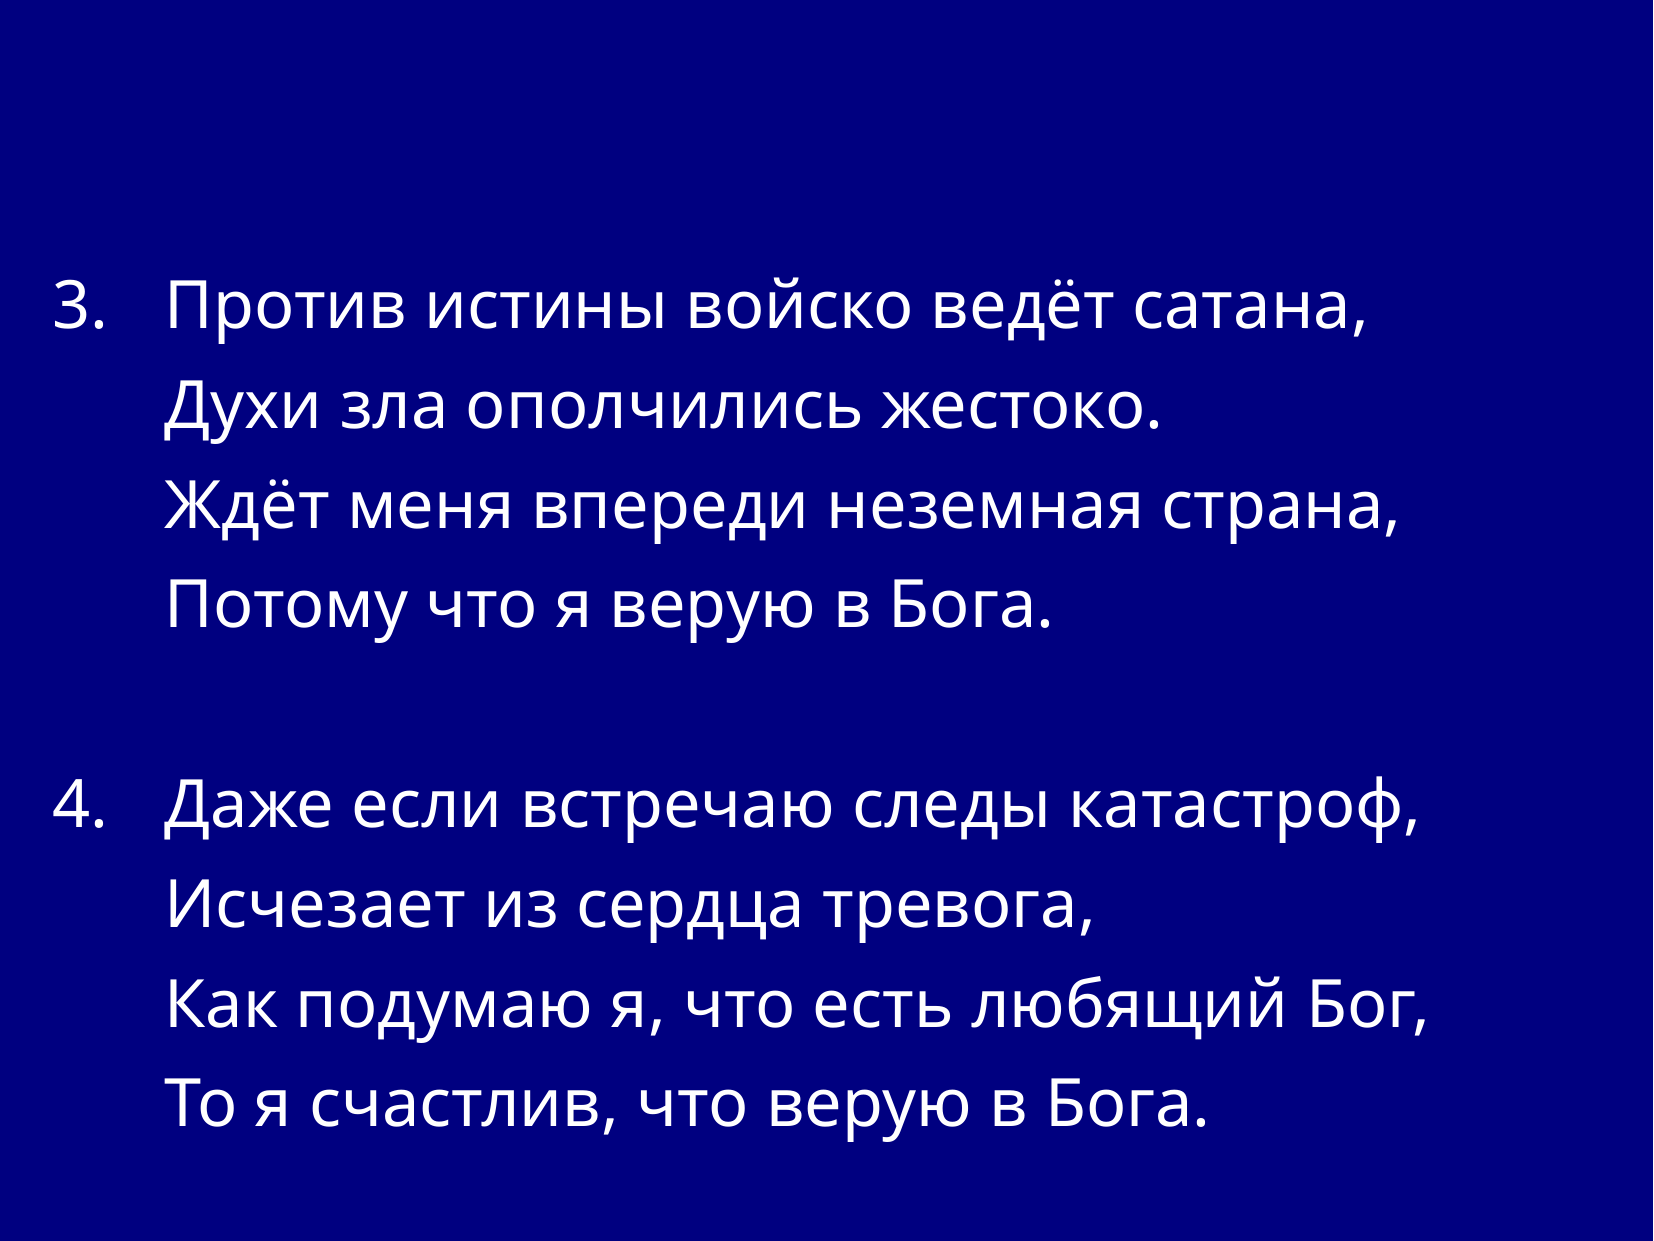

3.	Против истины войско ведёт сатана,
	Духи зла ополчились жестоко.
	Ждёт меня впереди неземная страна,
	Потому что я верую в Бога.
4.	Даже если встречаю следы катастроф,
	Исчезает из сердца тревога,
	Как подумаю я, что есть любящий Бог,
	То я счастлив, что верую в Бога.